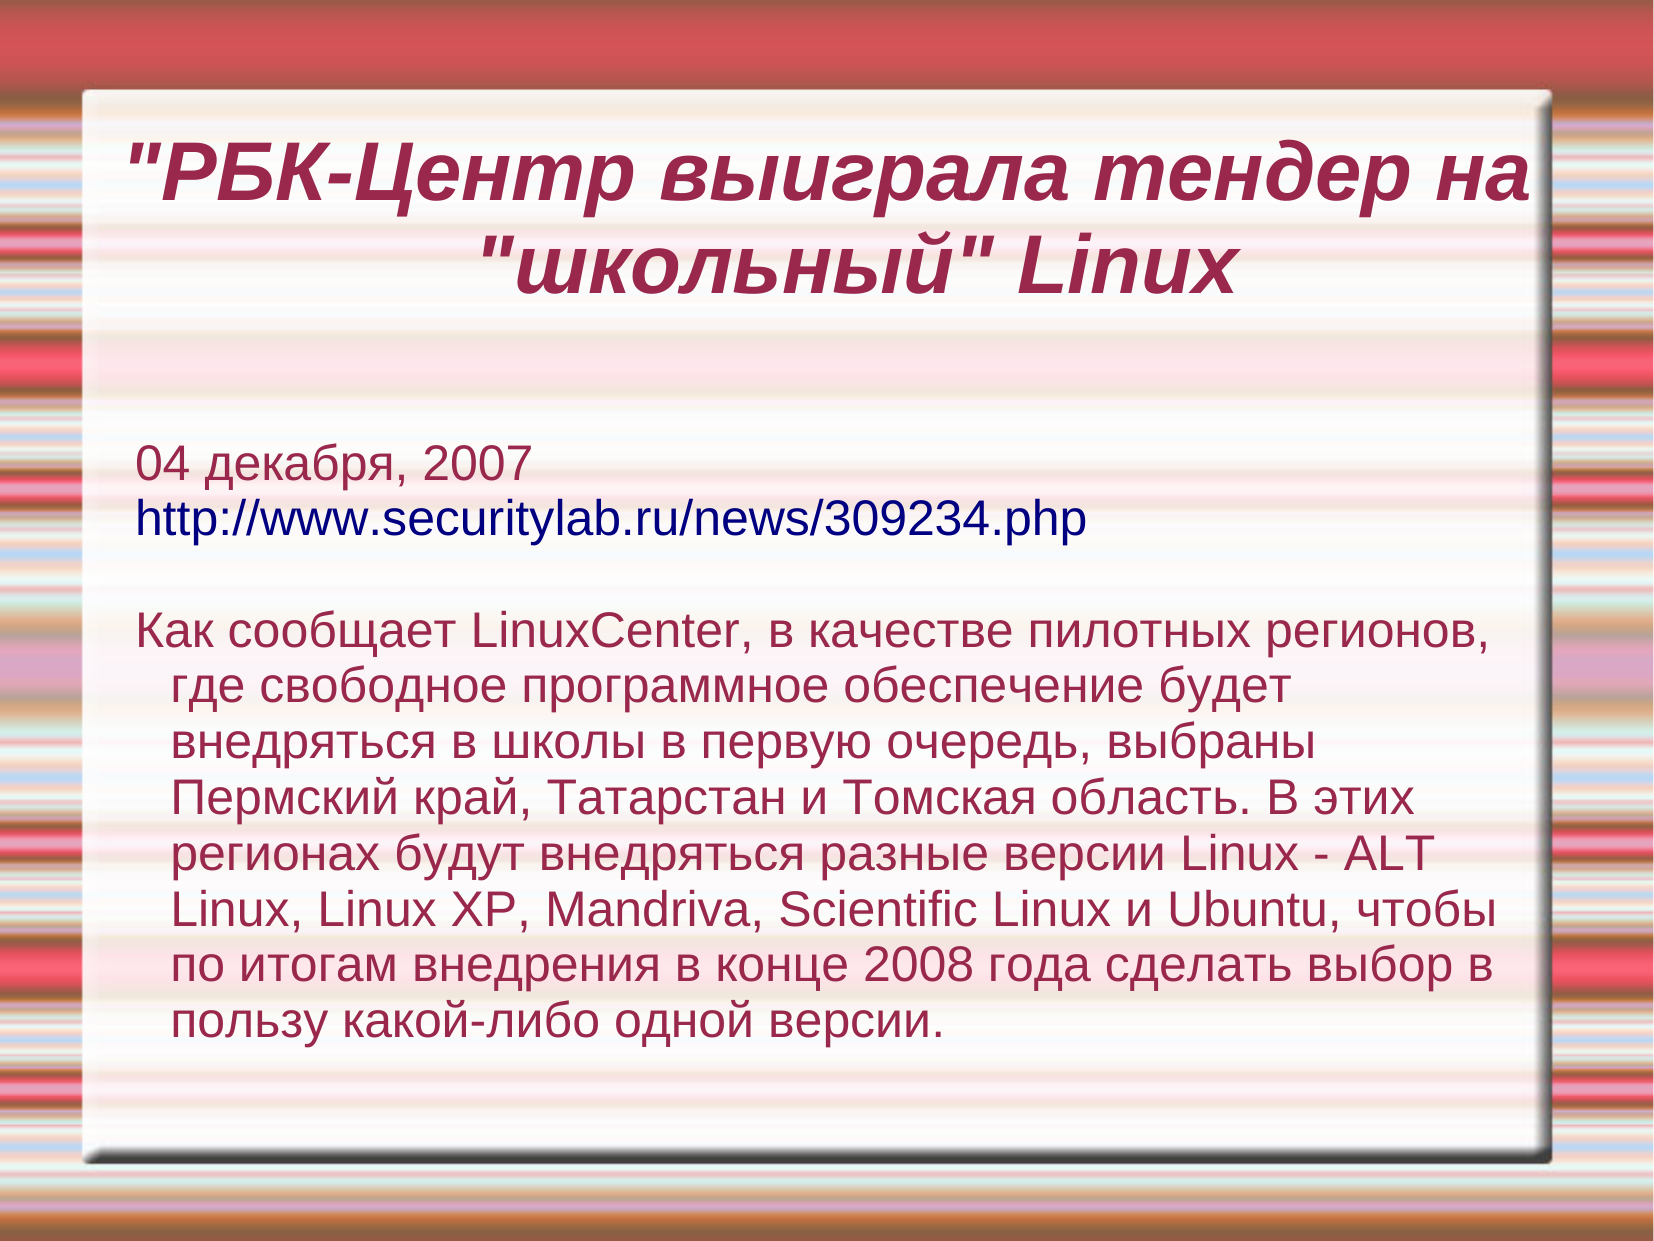

# "РБК-Центр выиграла тендер на "школьный" Linux
04 декабря, 2007
http://www.securitylab.ru/news/309234.php
Как сообщает LinuxCenter, в качестве пилотных регионов, где свободное программное обеспечение будет внедряться в школы в первую очередь, выбраны Пермский край, Татарстан и Томская область. В этих регионах будут внедряться разные версии Linux - ALT Linux, Linux XP, Mandriva, Scientific Linux и Ubuntu, чтобы по итогам внедрения в конце 2008 года сделать выбор в пользу какой-либо одной версии.